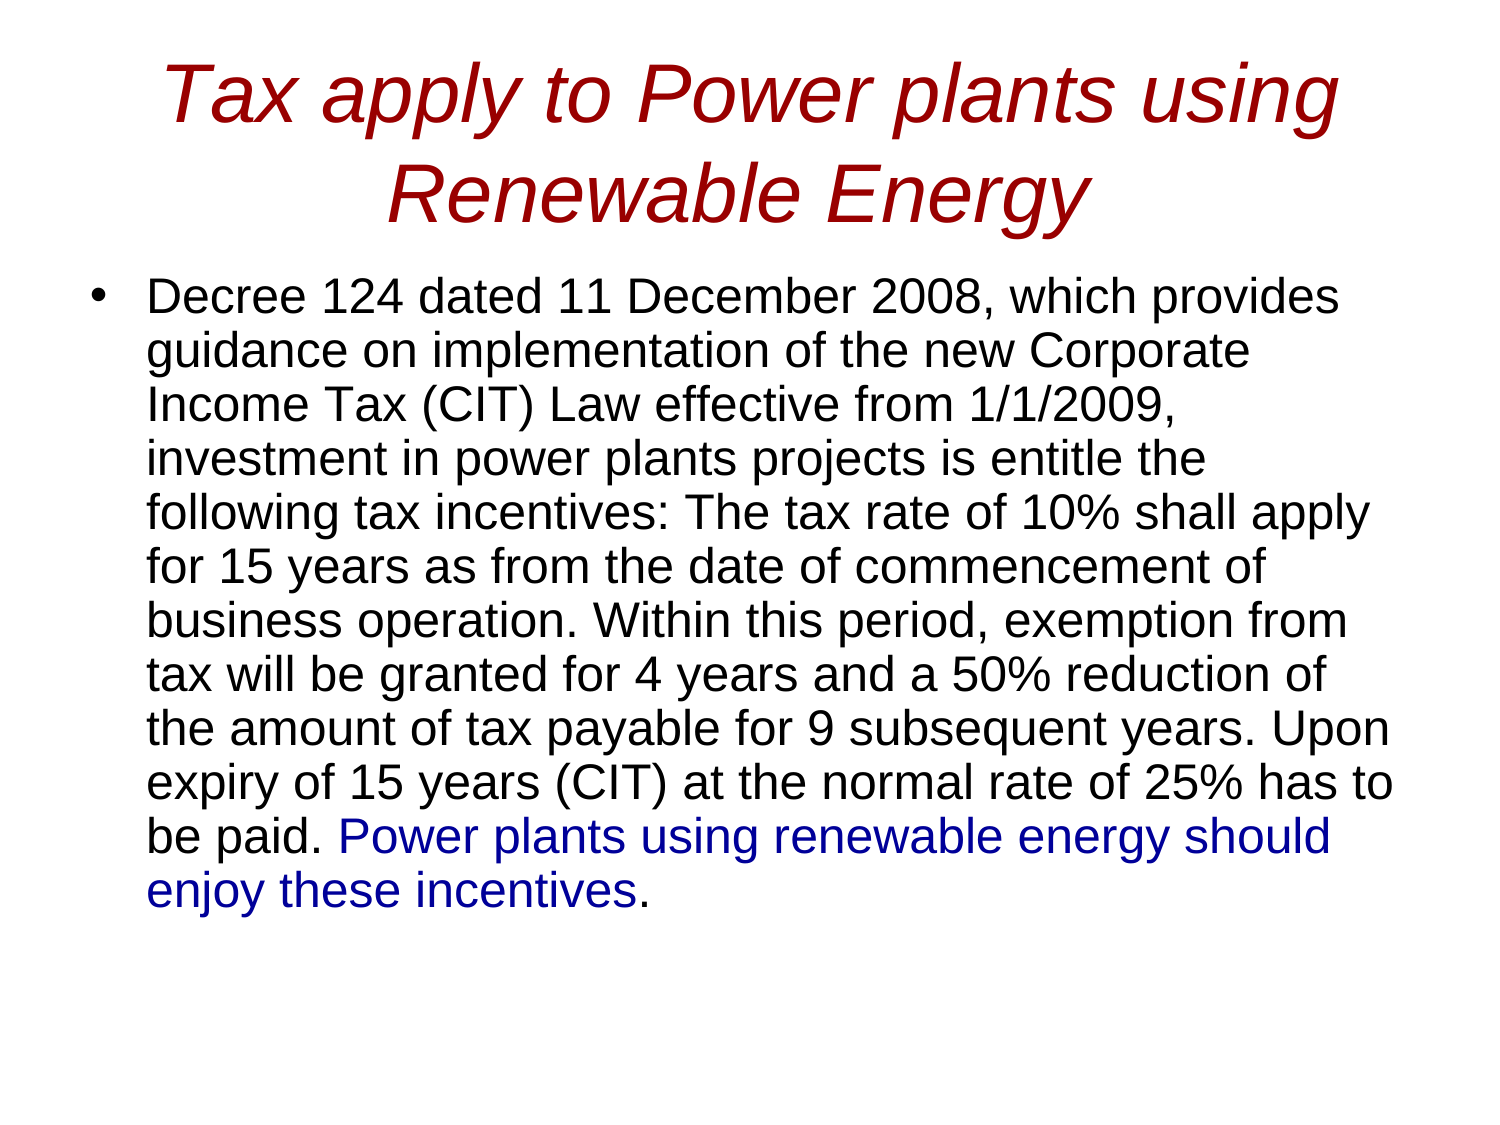

# Tax apply to Power plants using Renewable Energy
Decree 124 dated 11 December 2008, which provides guidance on implementation of the new Corporate Income Tax (CIT) Law effective from 1/1/2009, investment in power plants projects is entitle the following tax incentives: The tax rate of 10% shall apply for 15 years as from the date of commencement of business operation. Within this period, exemption from tax will be granted for 4 years and a 50% reduction of the amount of tax payable for 9 subsequent years. Upon expiry of 15 years (CIT) at the normal rate of 25% has to be paid. Power plants using renewable energy should enjoy these incentives.